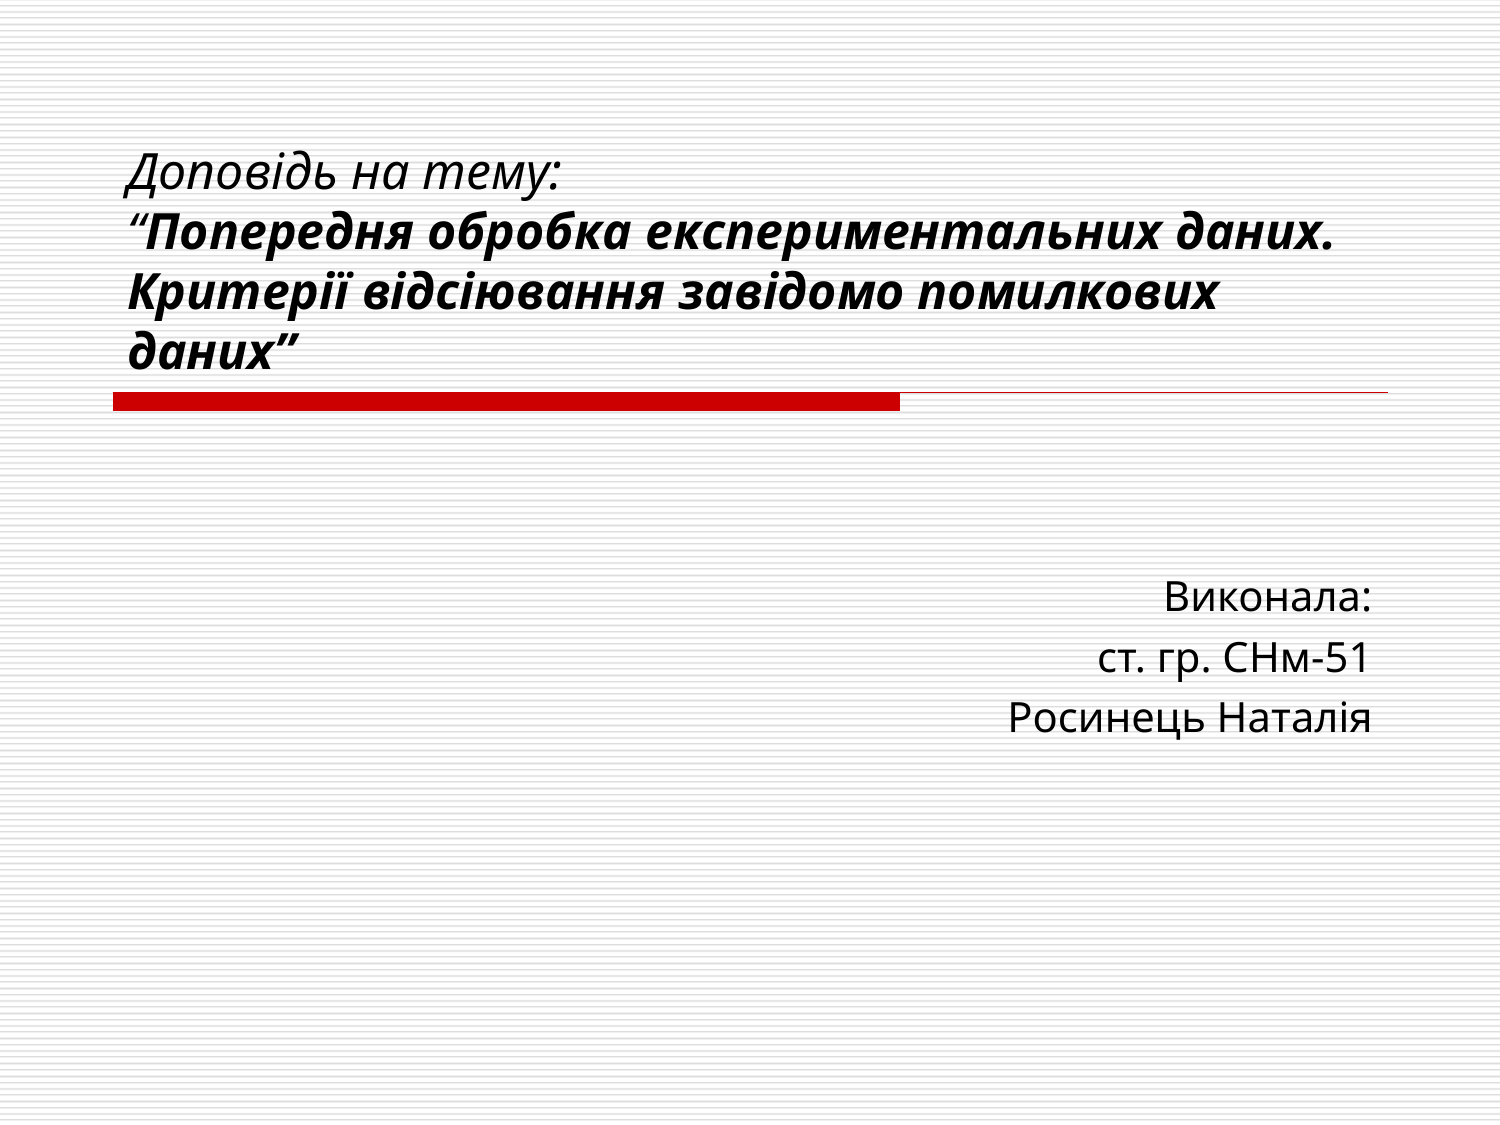

# Доповідь на тему: “Попередня обробка експериментальних даних. Критерії відсіювання завідомо помилкових даних”
Виконала:
ст. гр. СНм-51
Росинець Наталія